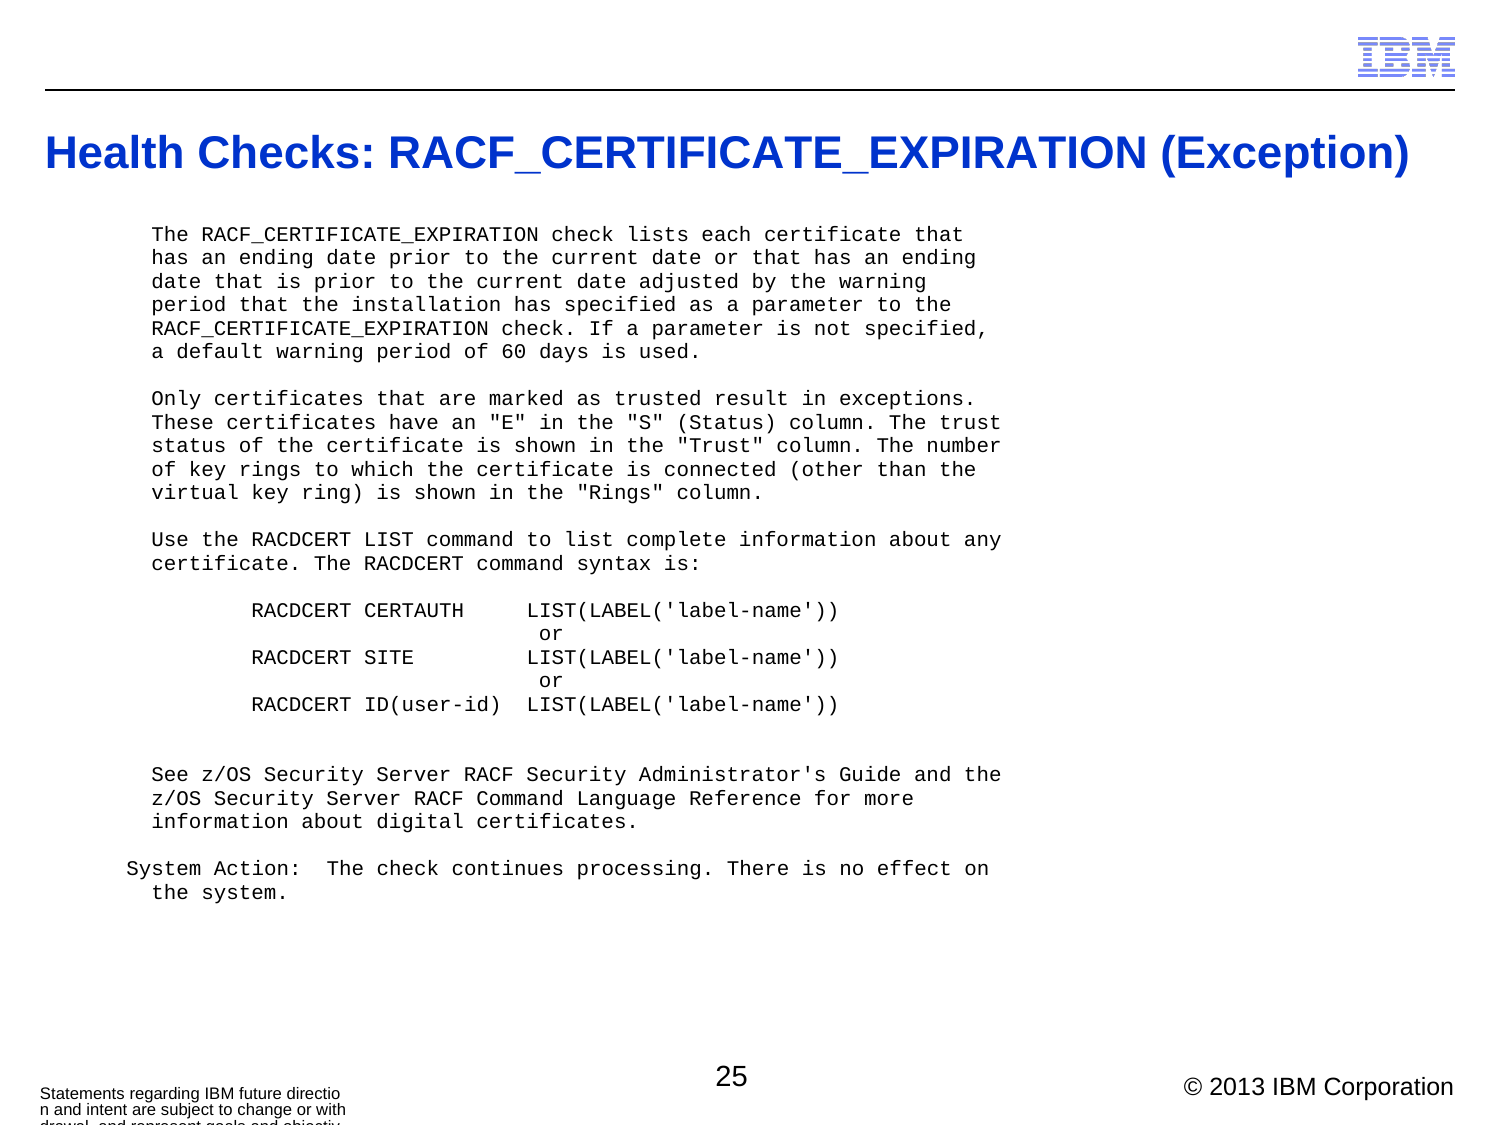

# Health Checks: RACF_CERTIFICATE_EXPIRATION (Exception)
| The RACF\_CERTIFICATE\_EXPIRATION check lists each certificate that has an ending date prior to the current date or that has an ending date that is prior to the current date adjusted by the warning period that the installation has specified as a parameter to the RACF\_CERTIFICATE\_EXPIRATION check. If a parameter is not specified, a default warning period of 60 days is used. Only certificates that are marked as trusted result in exceptions. These certificates have an "E" in the "S" (Status) column. The trust status of the certificate is shown in the "Trust" column. The number of key rings to which the certificate is connected (other than the virtual key ring) is shown in the "Rings" column. Use the RACDCERT LIST command to list complete information about any certificate. The RACDCERT command syntax is: RACDCERT CERTAUTH LIST(LABEL('label-name')) or RACDCERT SITE LIST(LABEL('label-name')) or RACDCERT ID(user-id) LIST(LABEL('label-name')) See z/OS Security Server RACF Security Administrator's Guide and the z/OS Security Server RACF Command Language Reference for more information about digital certificates. System Action: The check continues processing. There is no effect on the system. |
| --- |
25
Statements regarding IBM future direction and intent are subject to change or withdrawal, and represent goals and objectives only.